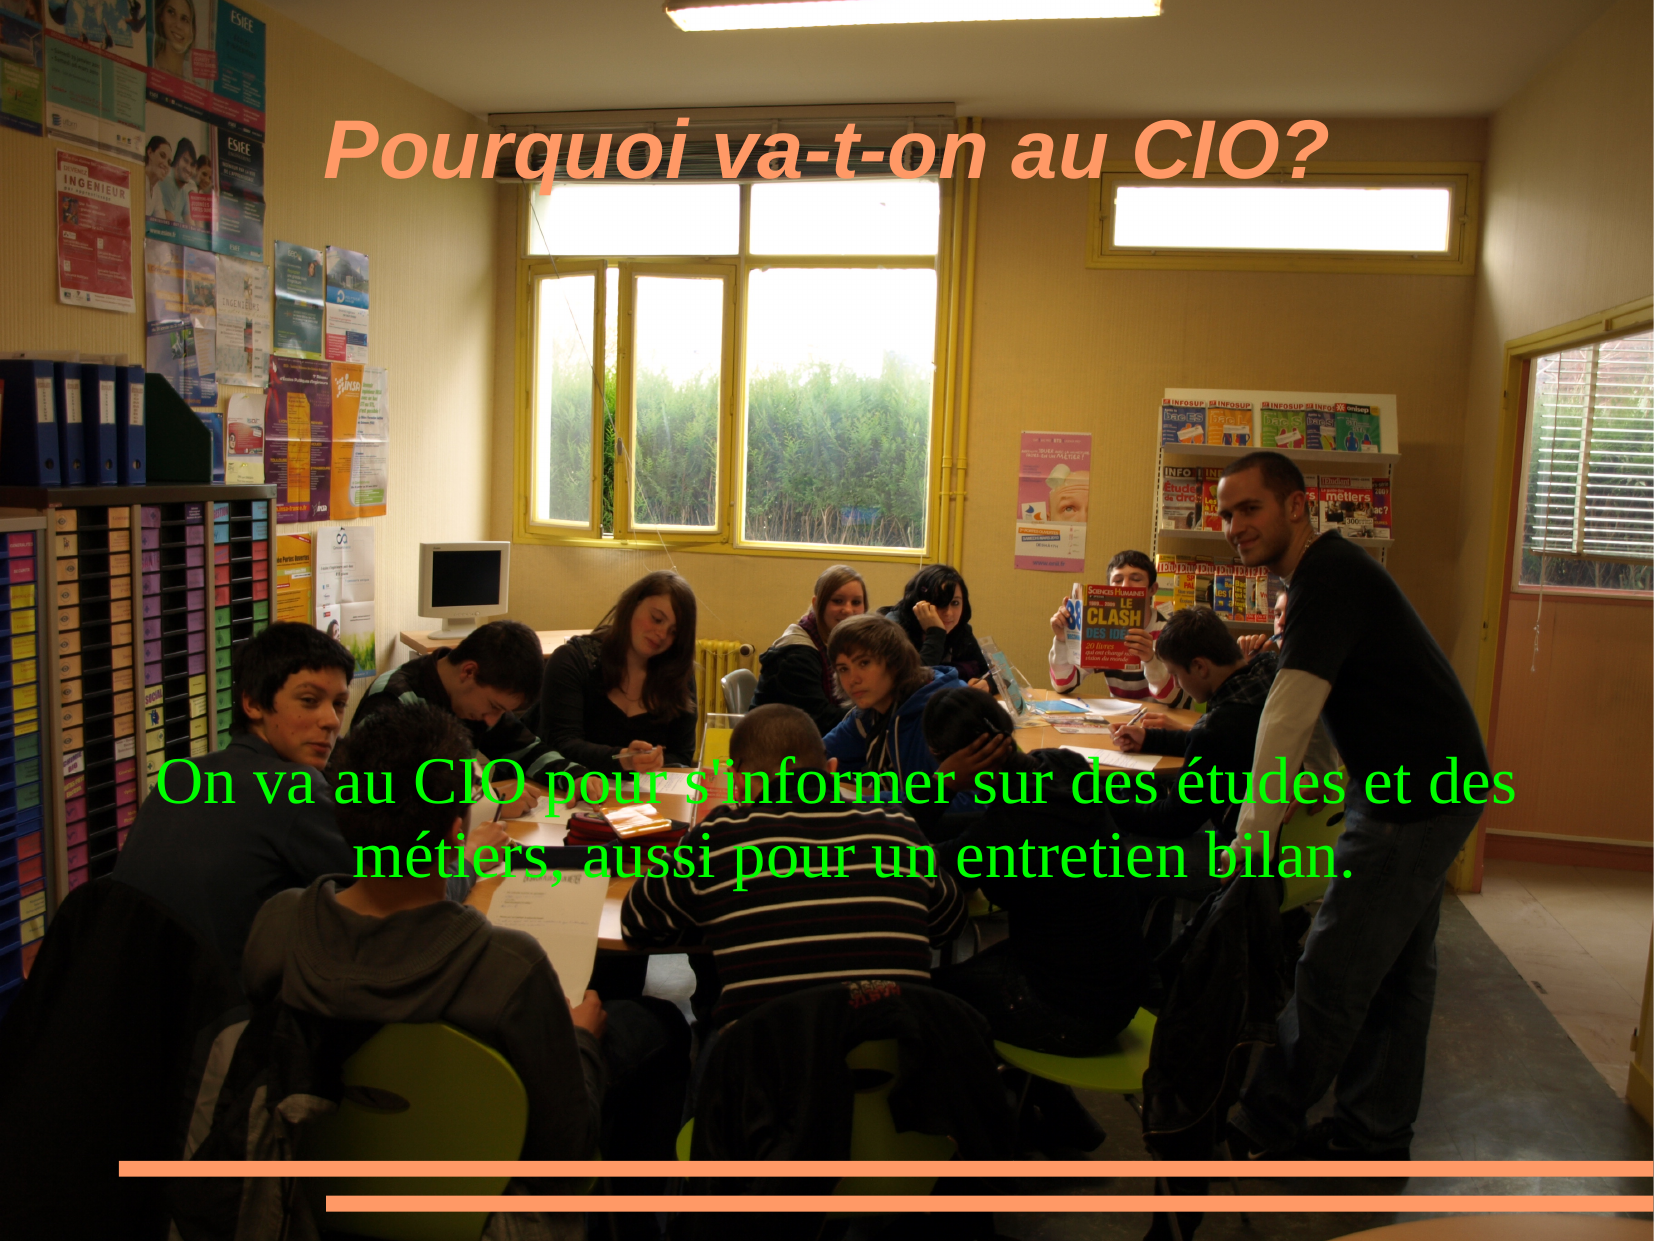

# Pourquoi va-t-on au CIO?
On va au CIO pour s'informer sur des études et des métiers, aussi pour un entretien bilan.